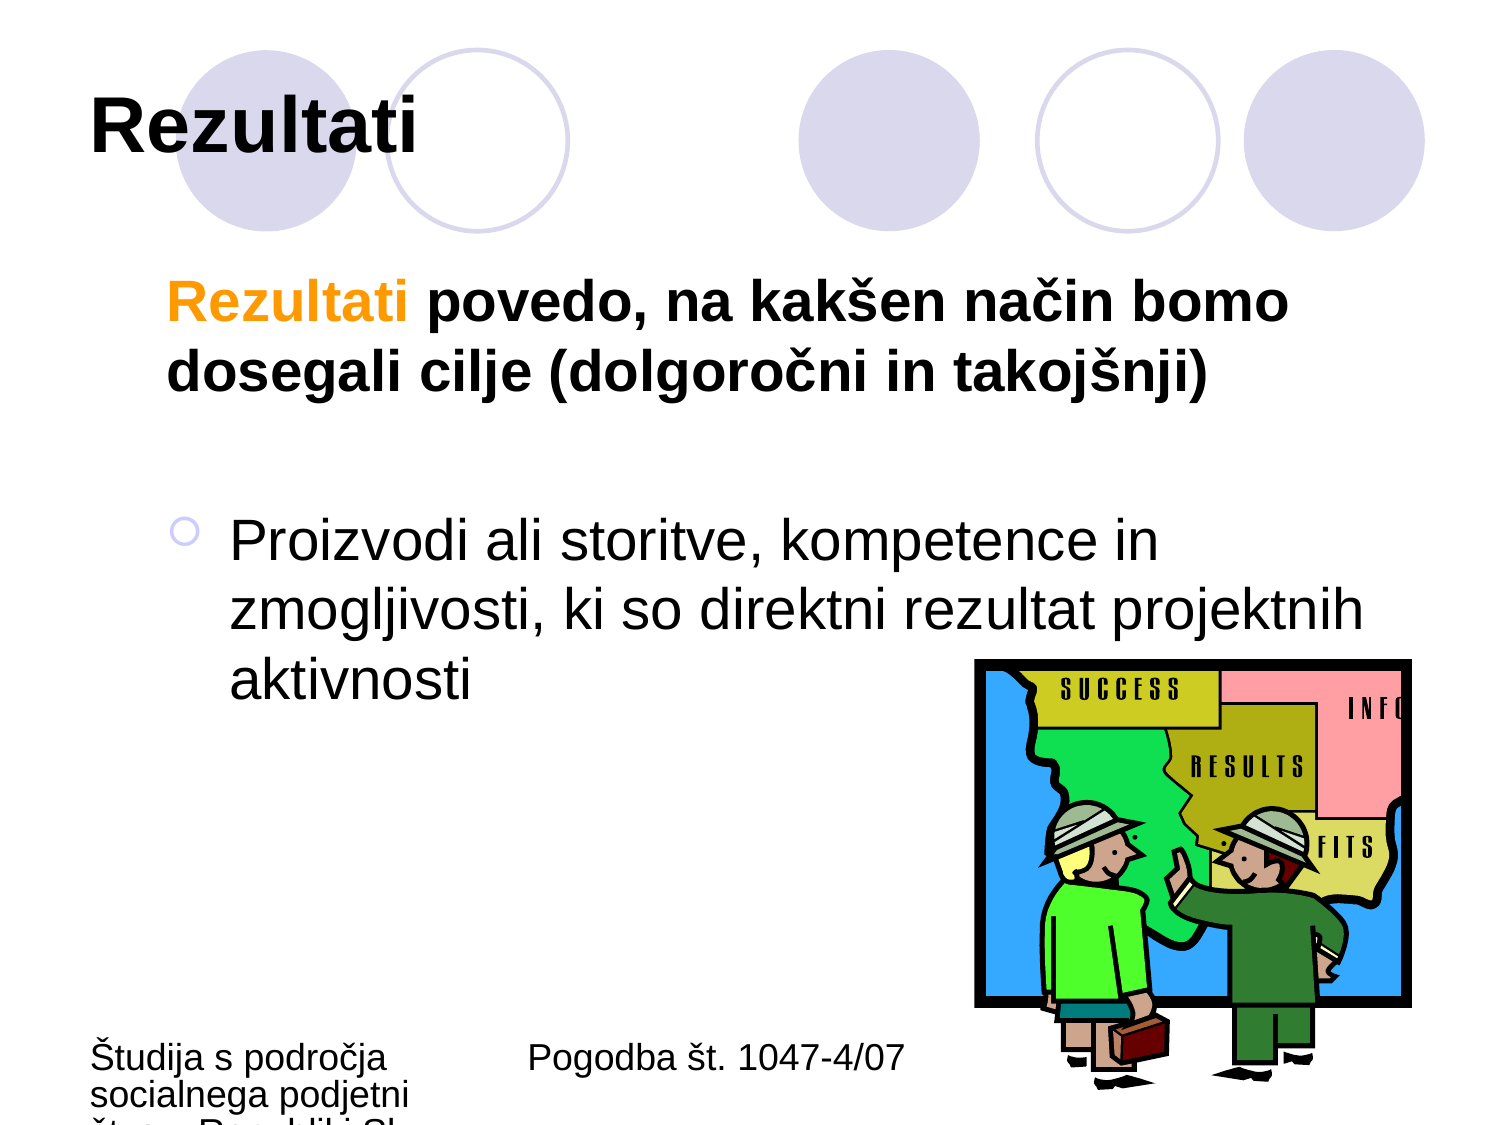

# Rezultati
	Rezultati povedo, na kakšen način bomo dosegali cilje (dolgoročni in takojšnji)
Proizvodi ali storitve, kompetence in zmogljivosti, ki so direktni rezultat projektnih aktivnosti
Študija s področja socialnega podjetništva v Republiki Sloveniji;
Pogodba št. 1047-4/07